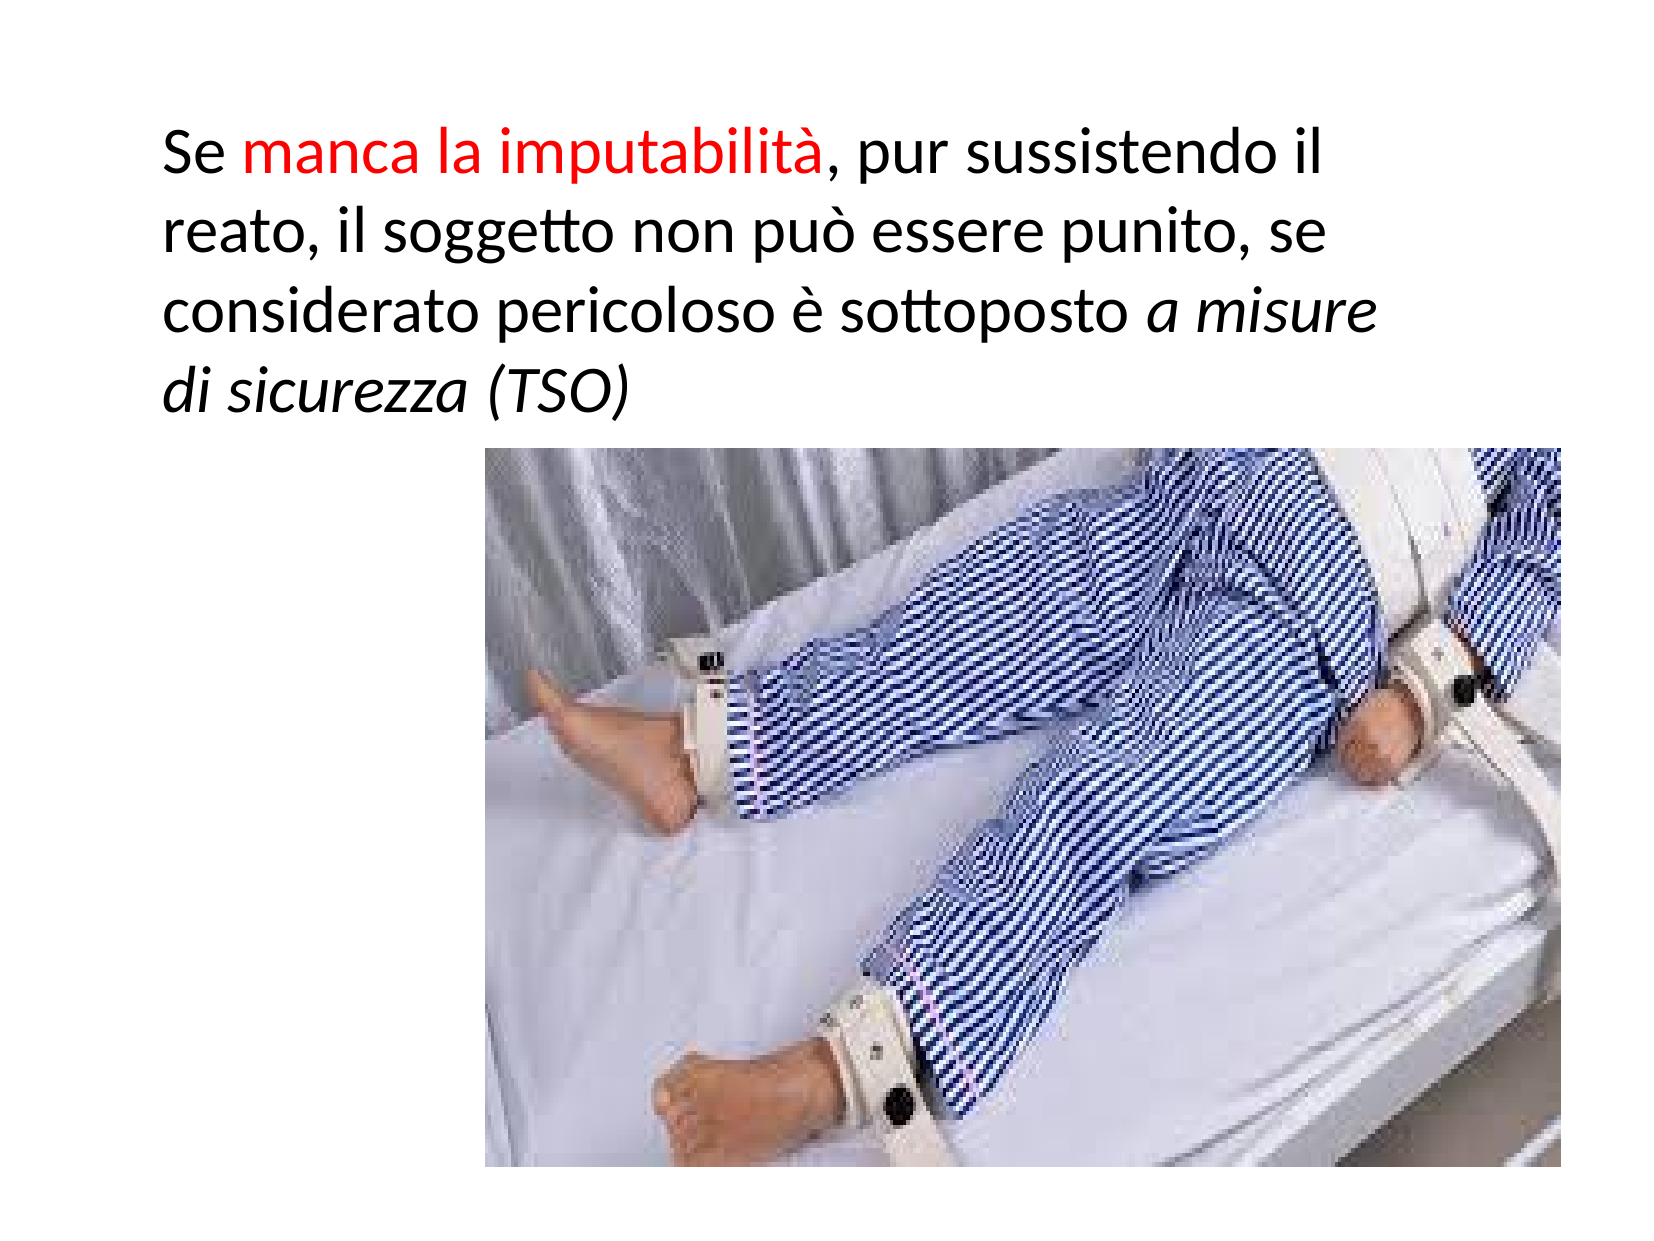

Se manca la imputabilità, pur sussistendo il reato, il soggetto non può essere punito, se considerato pericoloso è sottoposto a misure di sicurezza (TSO)